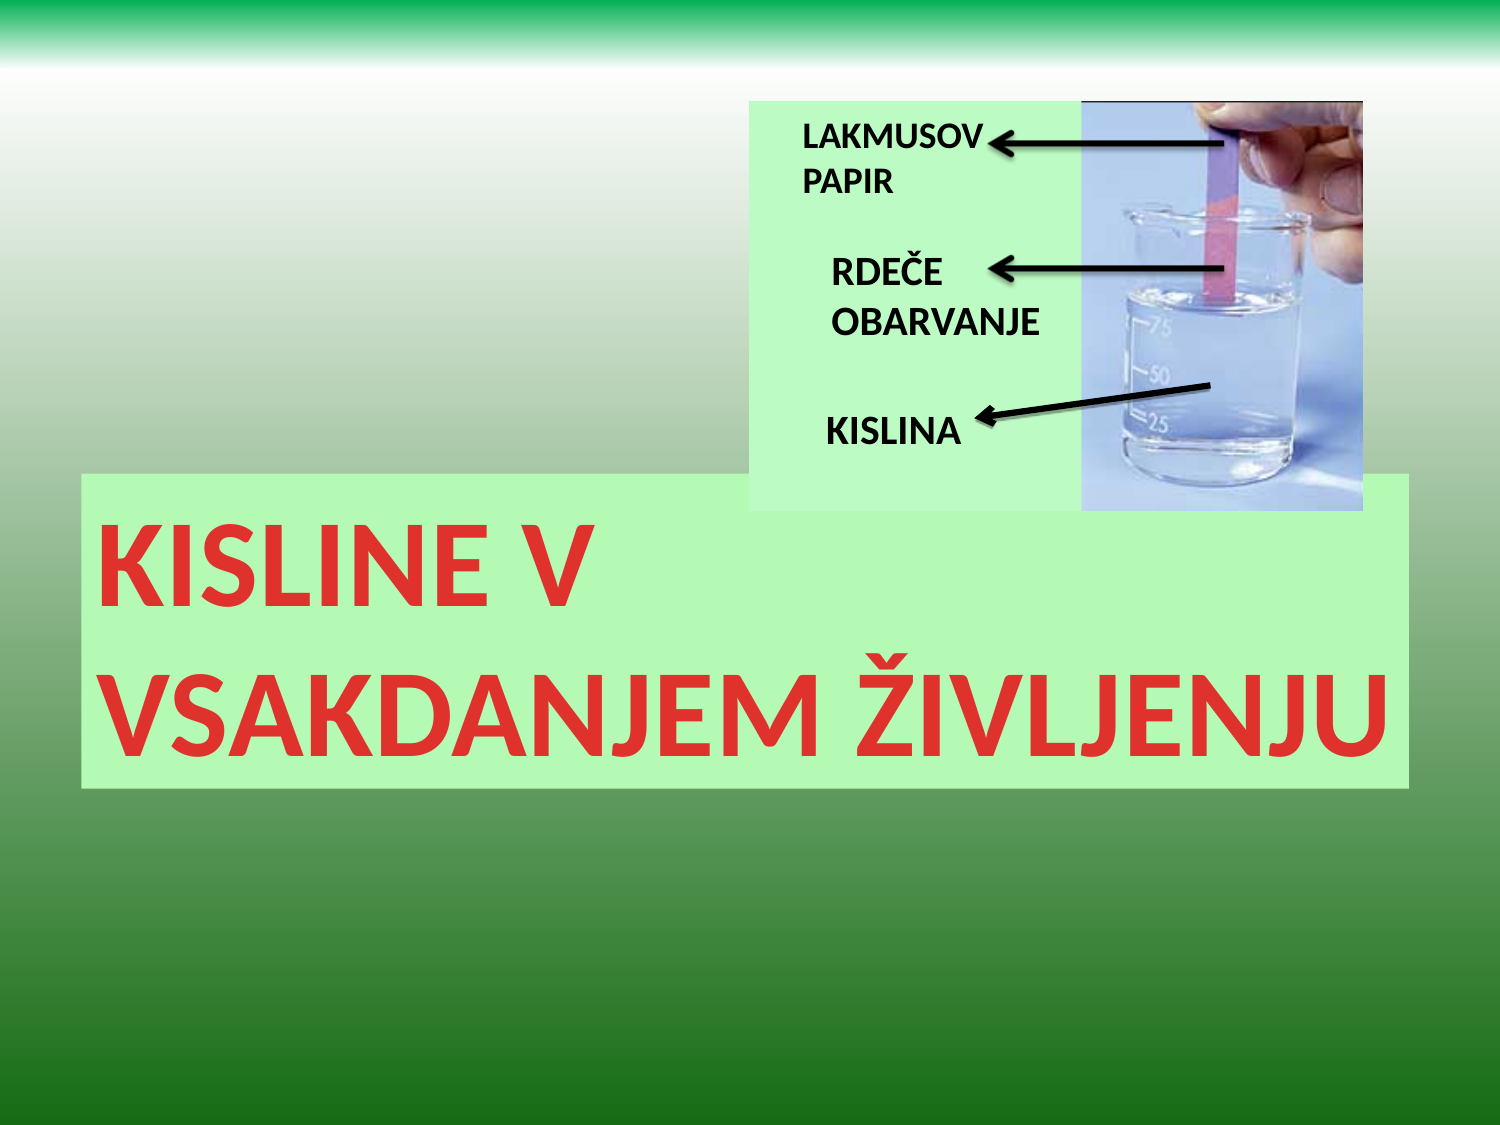

LAKMUSOV
PAPIR
RDEČE
OBARVANJE
KISLINA
KISLINE V
VSAKDANJEM ŽIVLJENJU